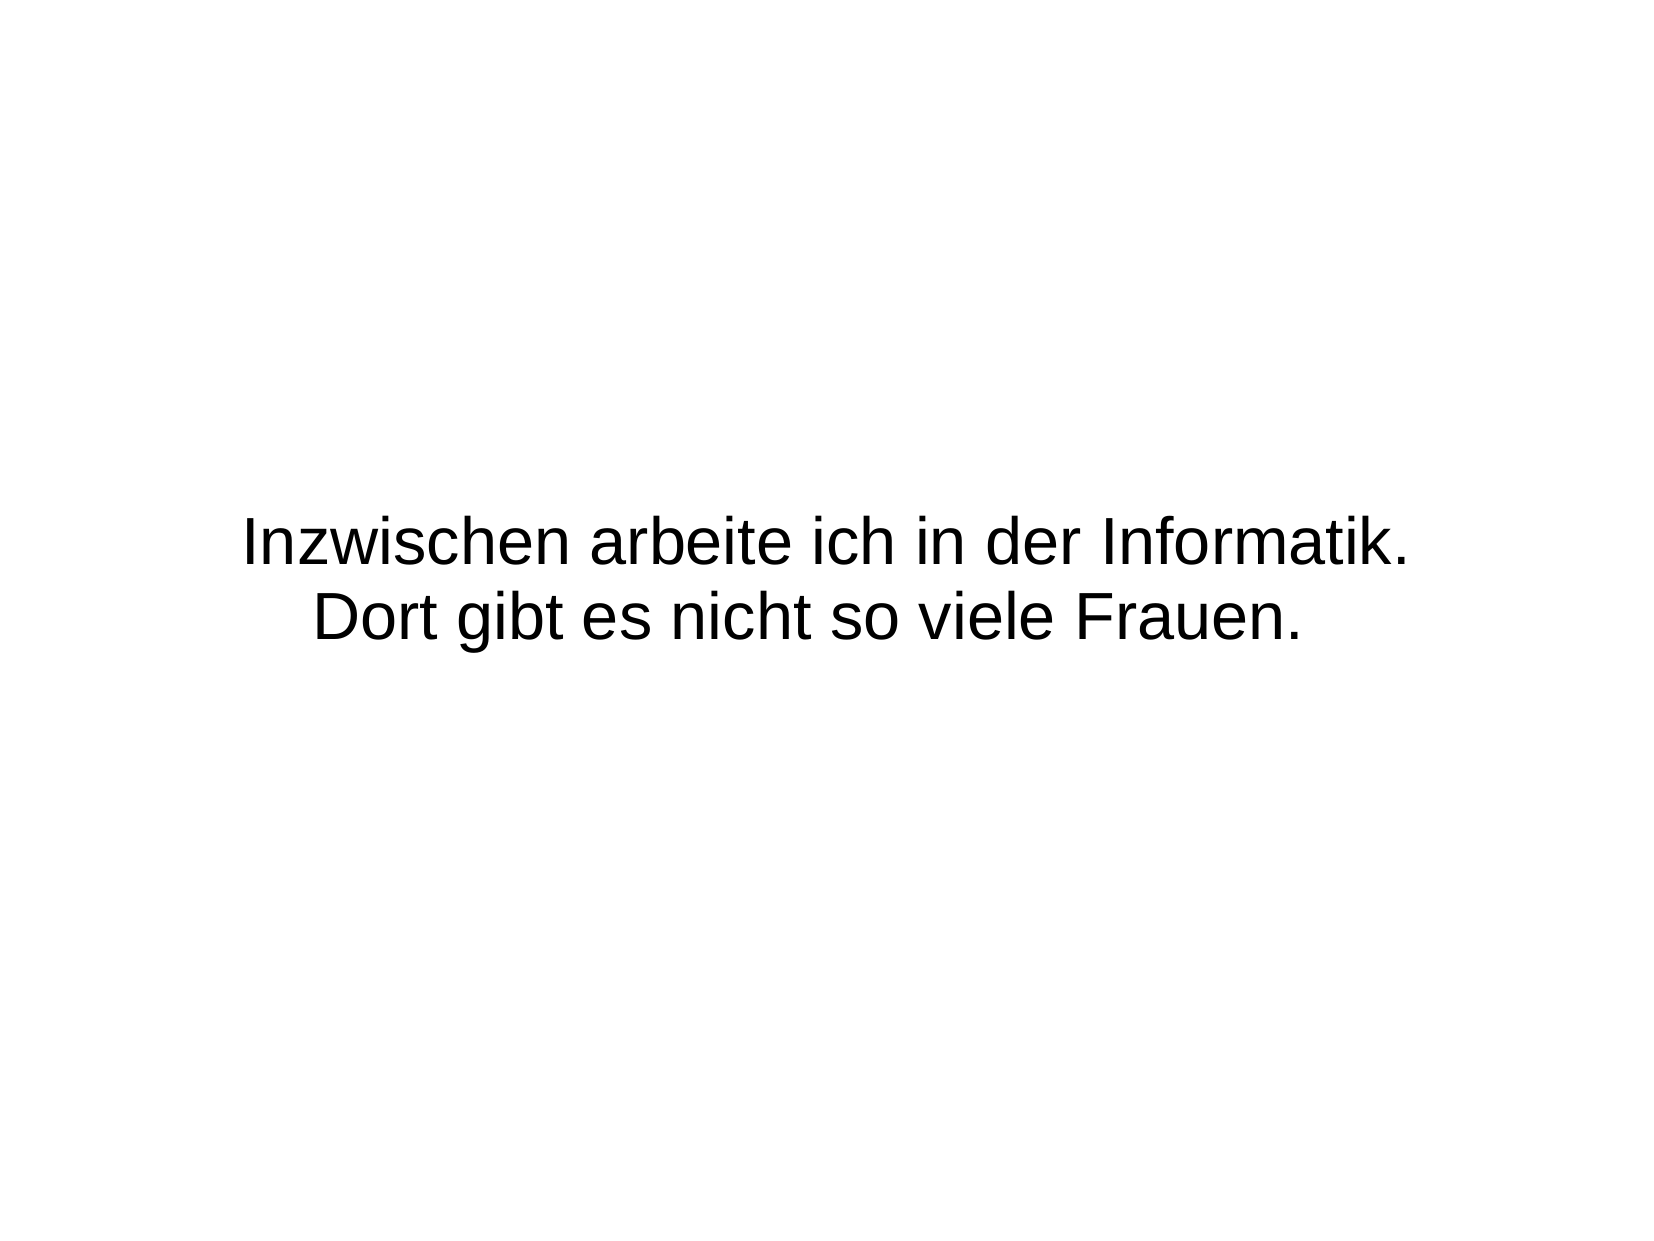

# Inzwischen arbeite ich in der Informatik.
Dort gibt es nicht so viele Frauen.